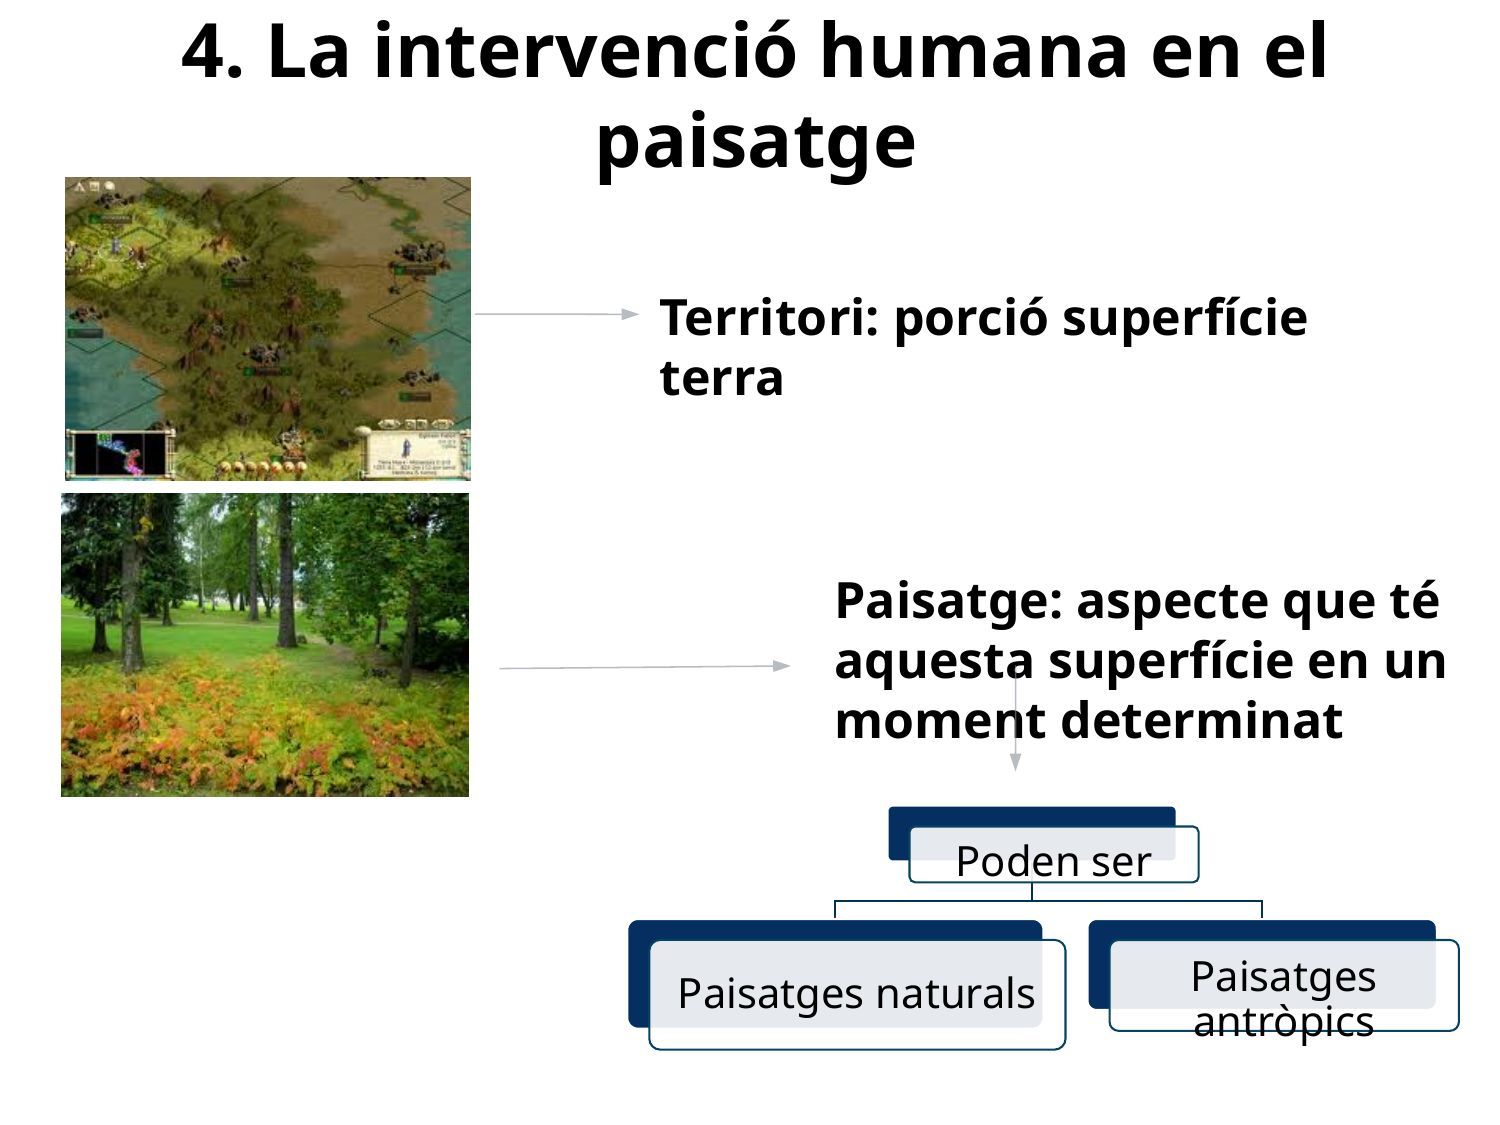

4. La intervenció humana en el paisatge
Territori: porció superfície terra
Paisatge: aspecte que té aquesta superfície en un moment determinat
Poden ser
Paisatges naturals
Paisatges antròpics